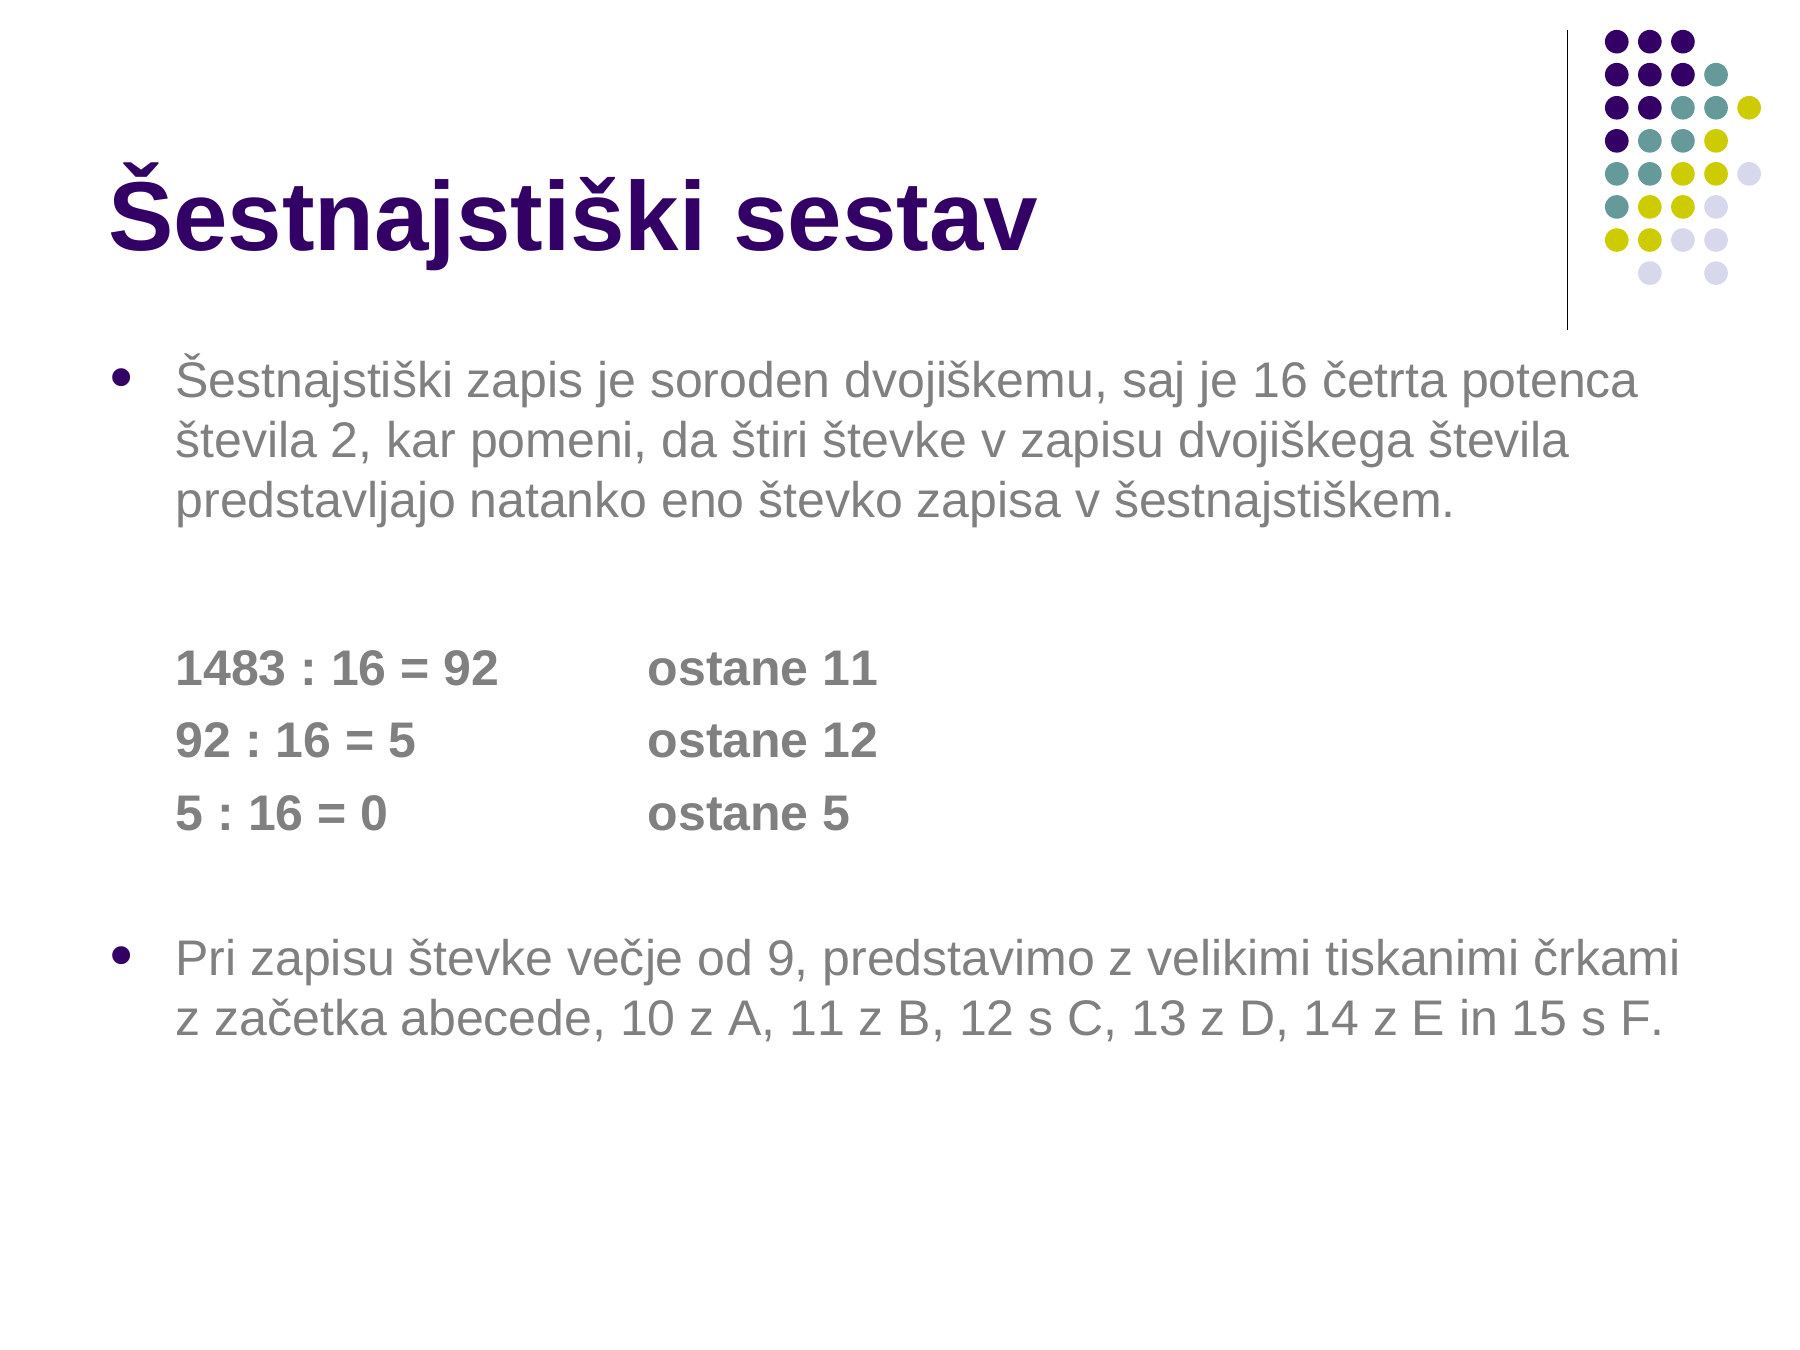

# Šestnajstiški sestav
Šestnajstiški zapis je soroden dvojiškemu, saj je 16 četrta potenca števila 2, kar pomeni, da štiri števke v zapisu dvojiškega števila predstavljajo natanko eno števko zapisa v šestnajstiškem.
	1483 : 16 = 92	ostane 11
	92 : 16 = 5		ostane 12
	5 : 16 = 0		ostane 5
Pri zapisu števke večje od 9, predstavimo z velikimi tiskanimi črkami z začetka abecede, 10 z A, 11 z B, 12 s C, 13 z D, 14 z E in 15 s F.